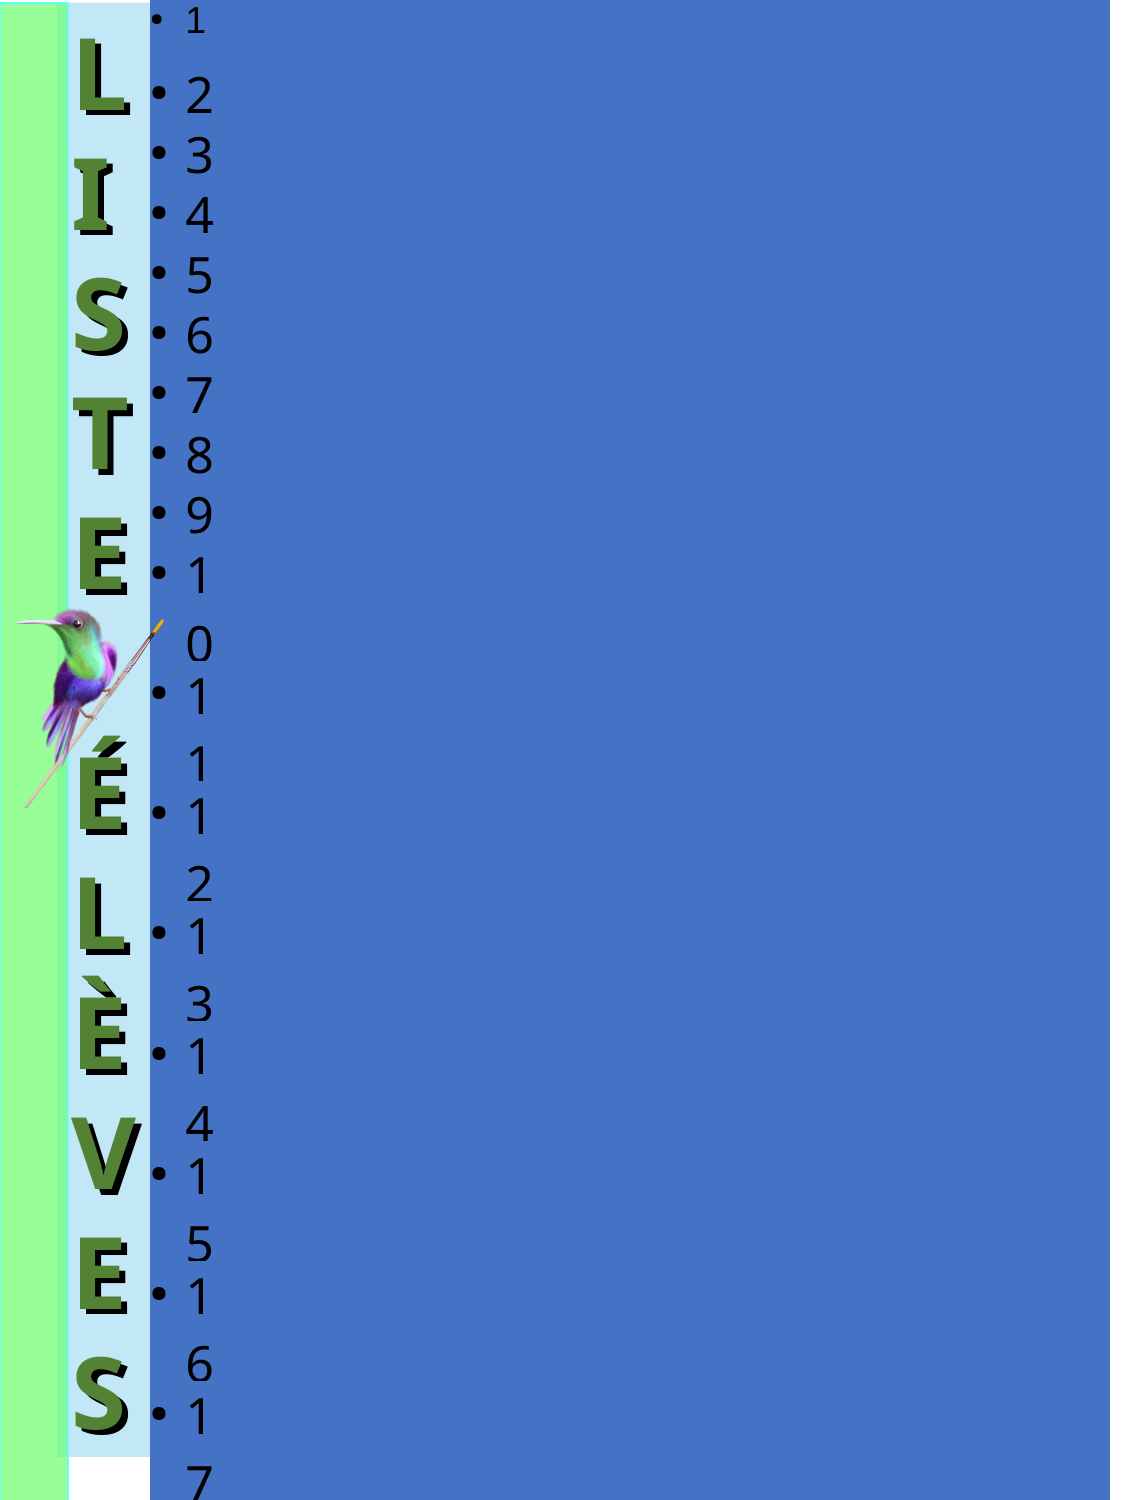

| 1 | | | |
| --- | --- | --- | --- |
| 2 | | | |
| 3 | | | |
| 4 | | | |
| 5 | | | |
| 6 | | | |
| 7 | | | |
| 8 | | | |
| 9 | | | |
| 10 | | | |
| 11 | | | |
| 12 | | | |
| 13 | | | |
| 14 | | | |
| 15 | | | |
| 16 | | | |
| 17 | | | |
| 18 | | | |
| 19 | | | |
| 20 | | | |
| 21 | | | |
| 22 | | | |
| 23 | | | |
| 24 | | | |
| 25 | | | |
L
I
S
T
E
É
L
È
V
E
S